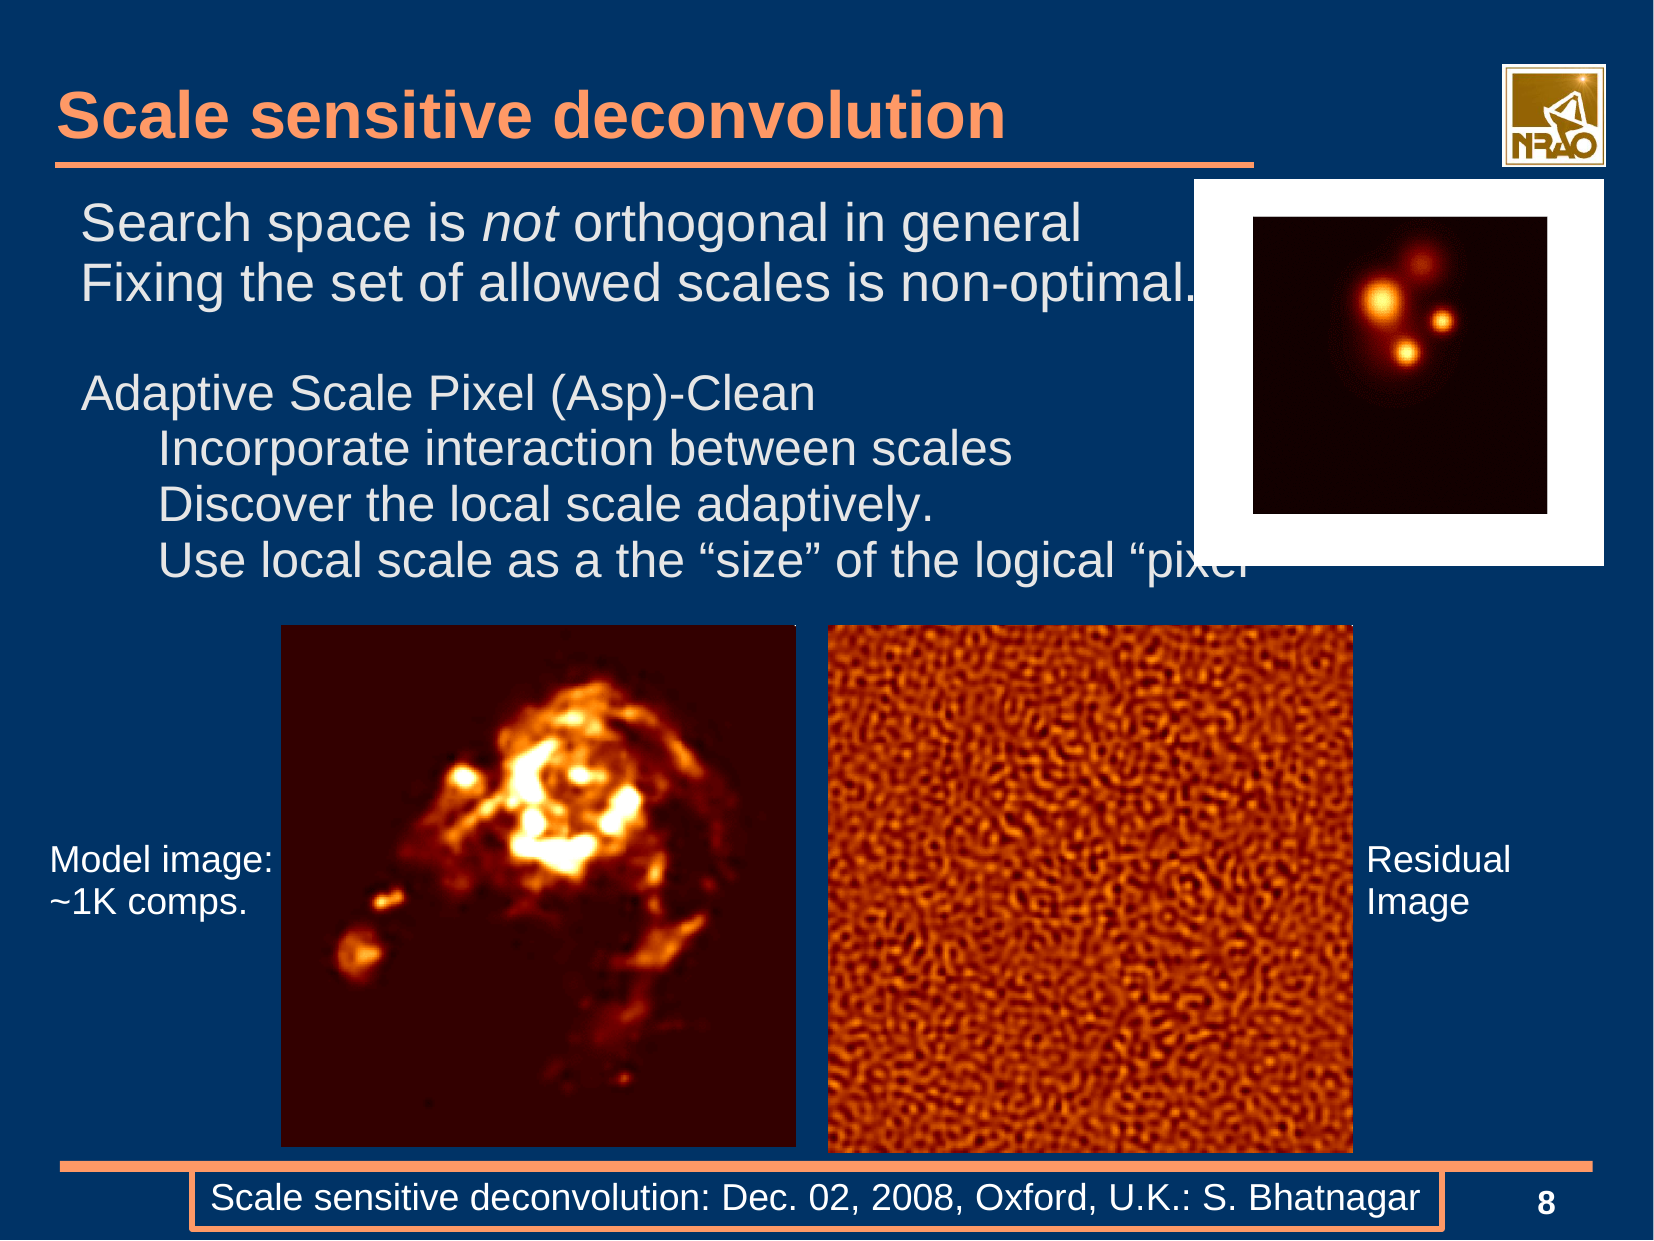

# Scale sensitive deconvolution
Search space is not orthogonal in general
Fixing the set of allowed scales is non-optimal.
Adaptive Scale Pixel (Asp)-Clean
Incorporate interaction between scales
Discover the local scale adaptively.
Use local scale as a the “size” of the logical “pixel”
Model image: ~1K comps.
Residual Image